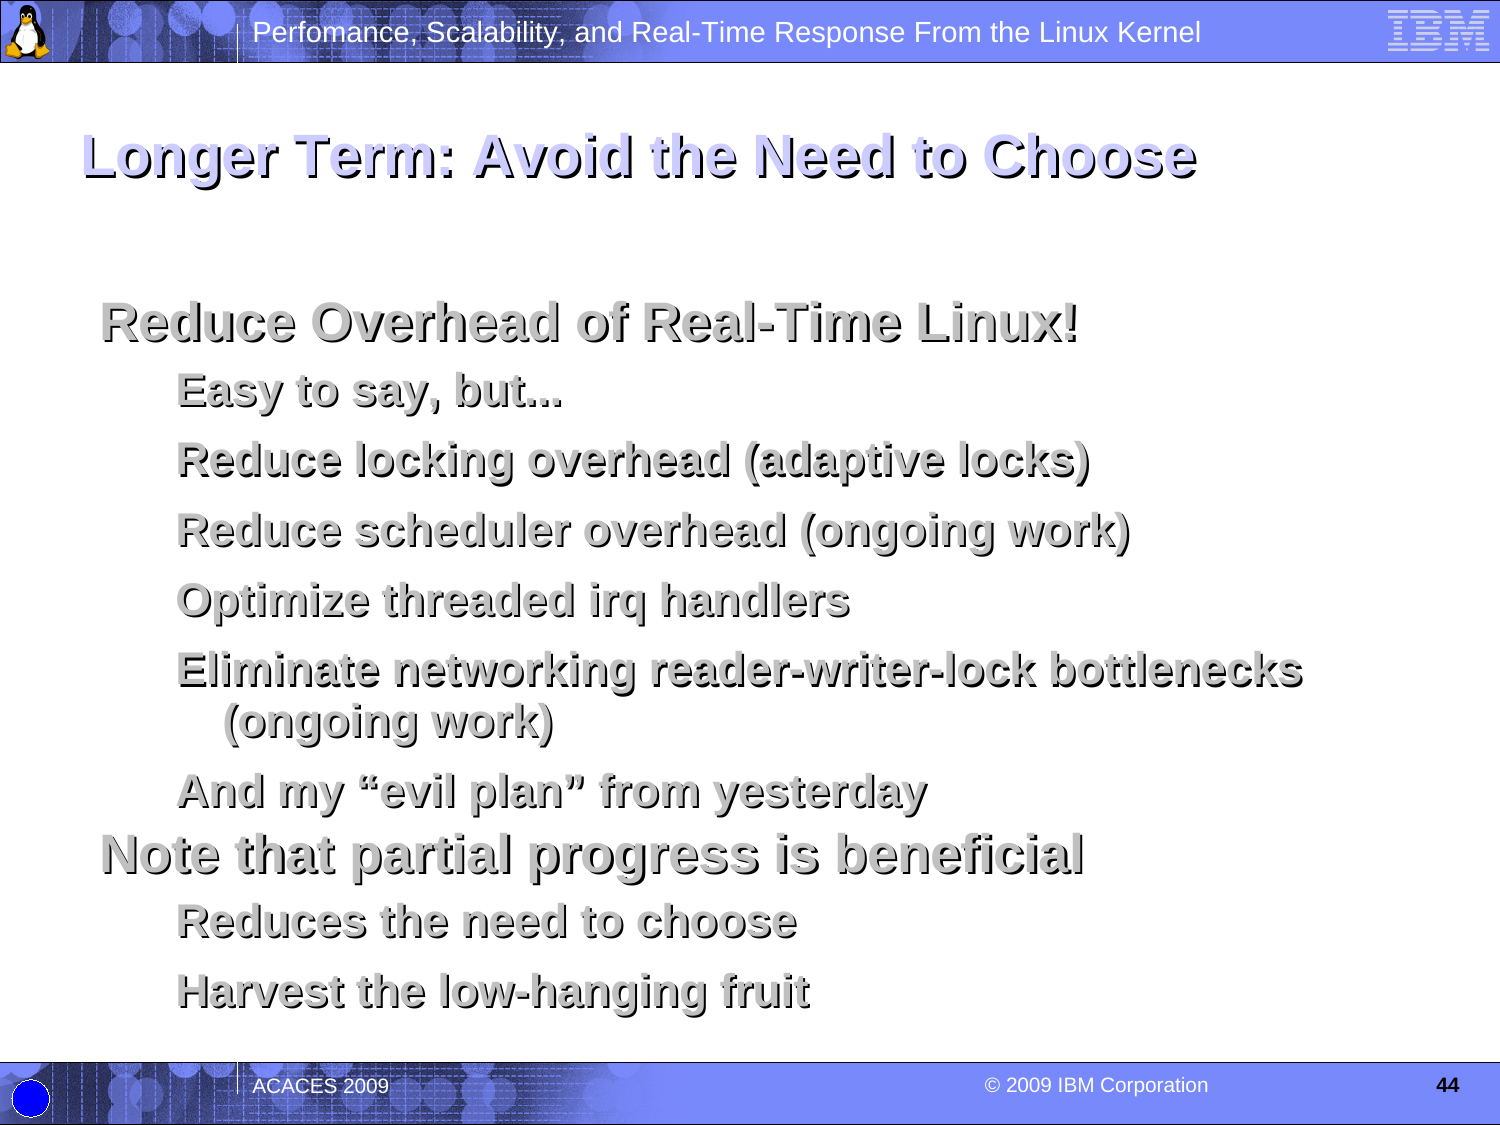

# Longer Term: Avoid the Need to Choose
Reduce Overhead of Real-Time Linux!
Easy to say, but...
Reduce locking overhead (adaptive locks)
Reduce scheduler overhead (ongoing work)
Optimize threaded irq handlers
Eliminate networking reader-writer-lock bottlenecks (ongoing work)
And my “evil plan” from yesterday
Note that partial progress is beneficial
Reduces the need to choose
Harvest the low-hanging fruit
44